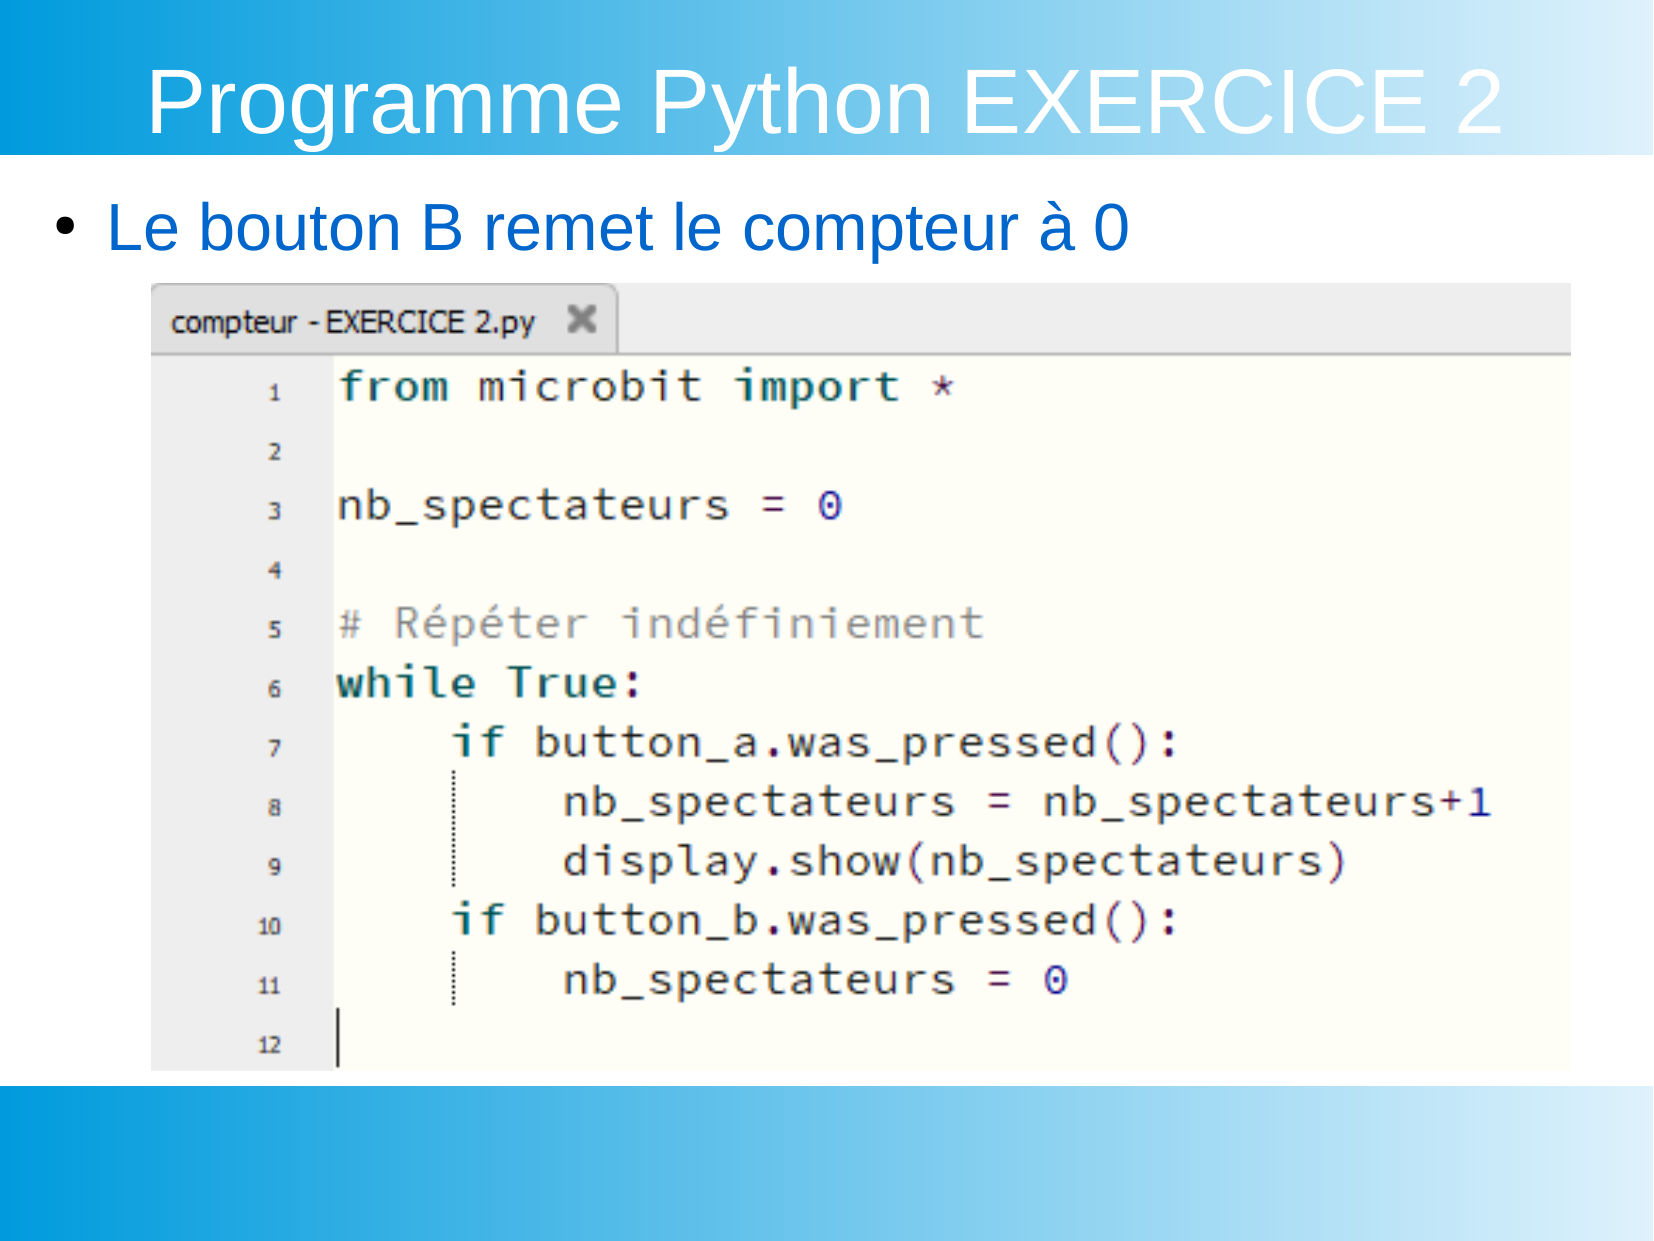

# Programme Python EXERCICE 2
Le bouton B remet le compteur à 0